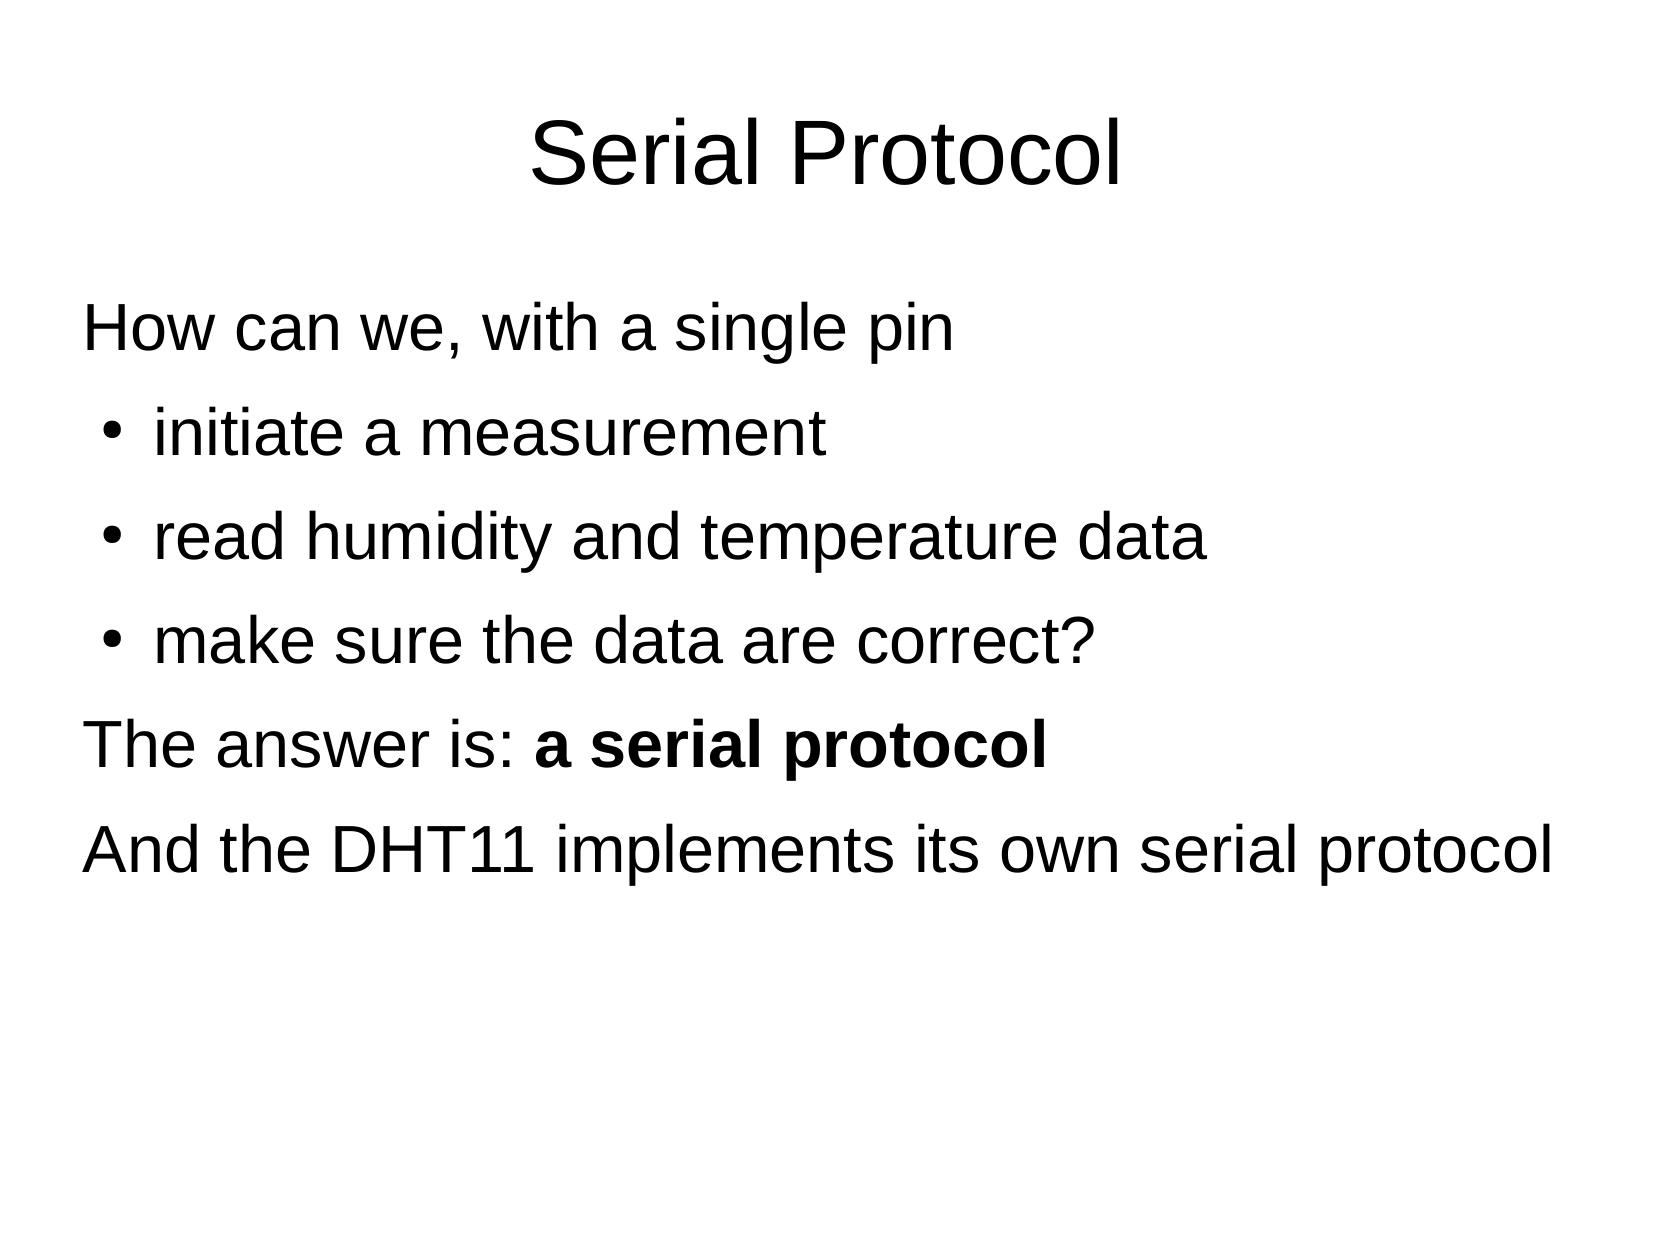

# Serial Protocol
How can we, with a single pin
initiate a measurement
read humidity and temperature data
make sure the data are correct?
The answer is: a serial protocol
And the DHT11 implements its own serial protocol